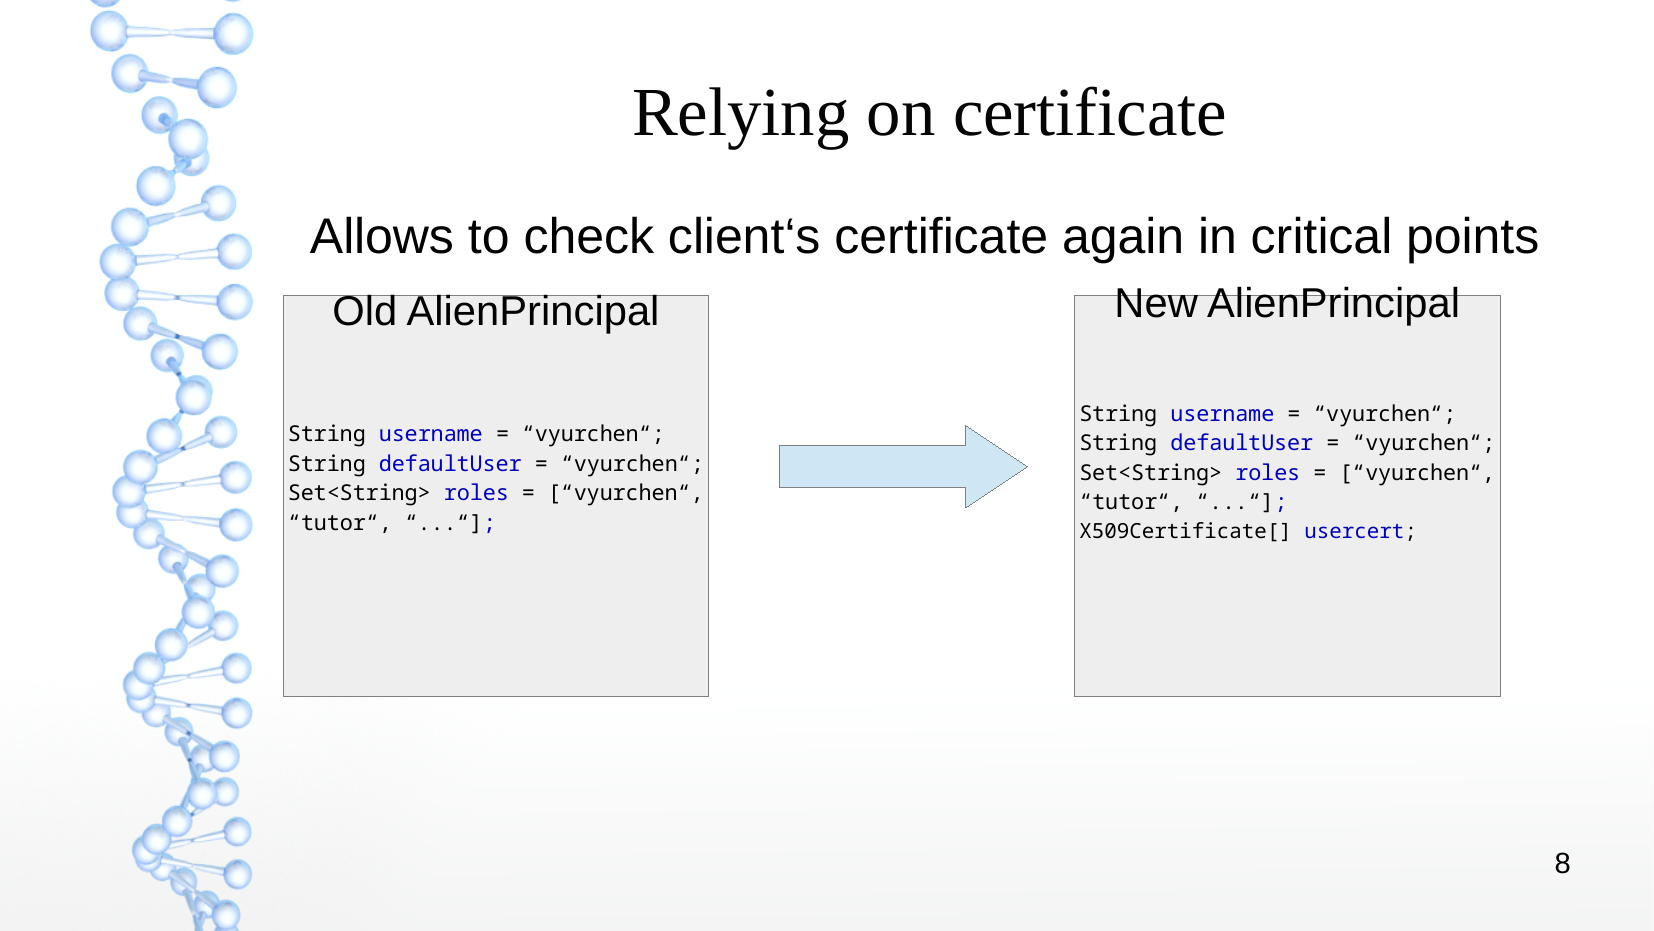

# Relying on certificate
Allows to check client‘s certificate again in critical points
Old AlienPrincipal
String username = “vyurchen“;
String defaultUser = “vyurchen“;
Set<String> roles = [“vyurchen“,
“tutor“, “...“];
New AlienPrincipal
String username = “vyurchen“;
String defaultUser = “vyurchen“;
Set<String> roles = [“vyurchen“,
“tutor“, “...“];
X509Certificate[] usercert;
8